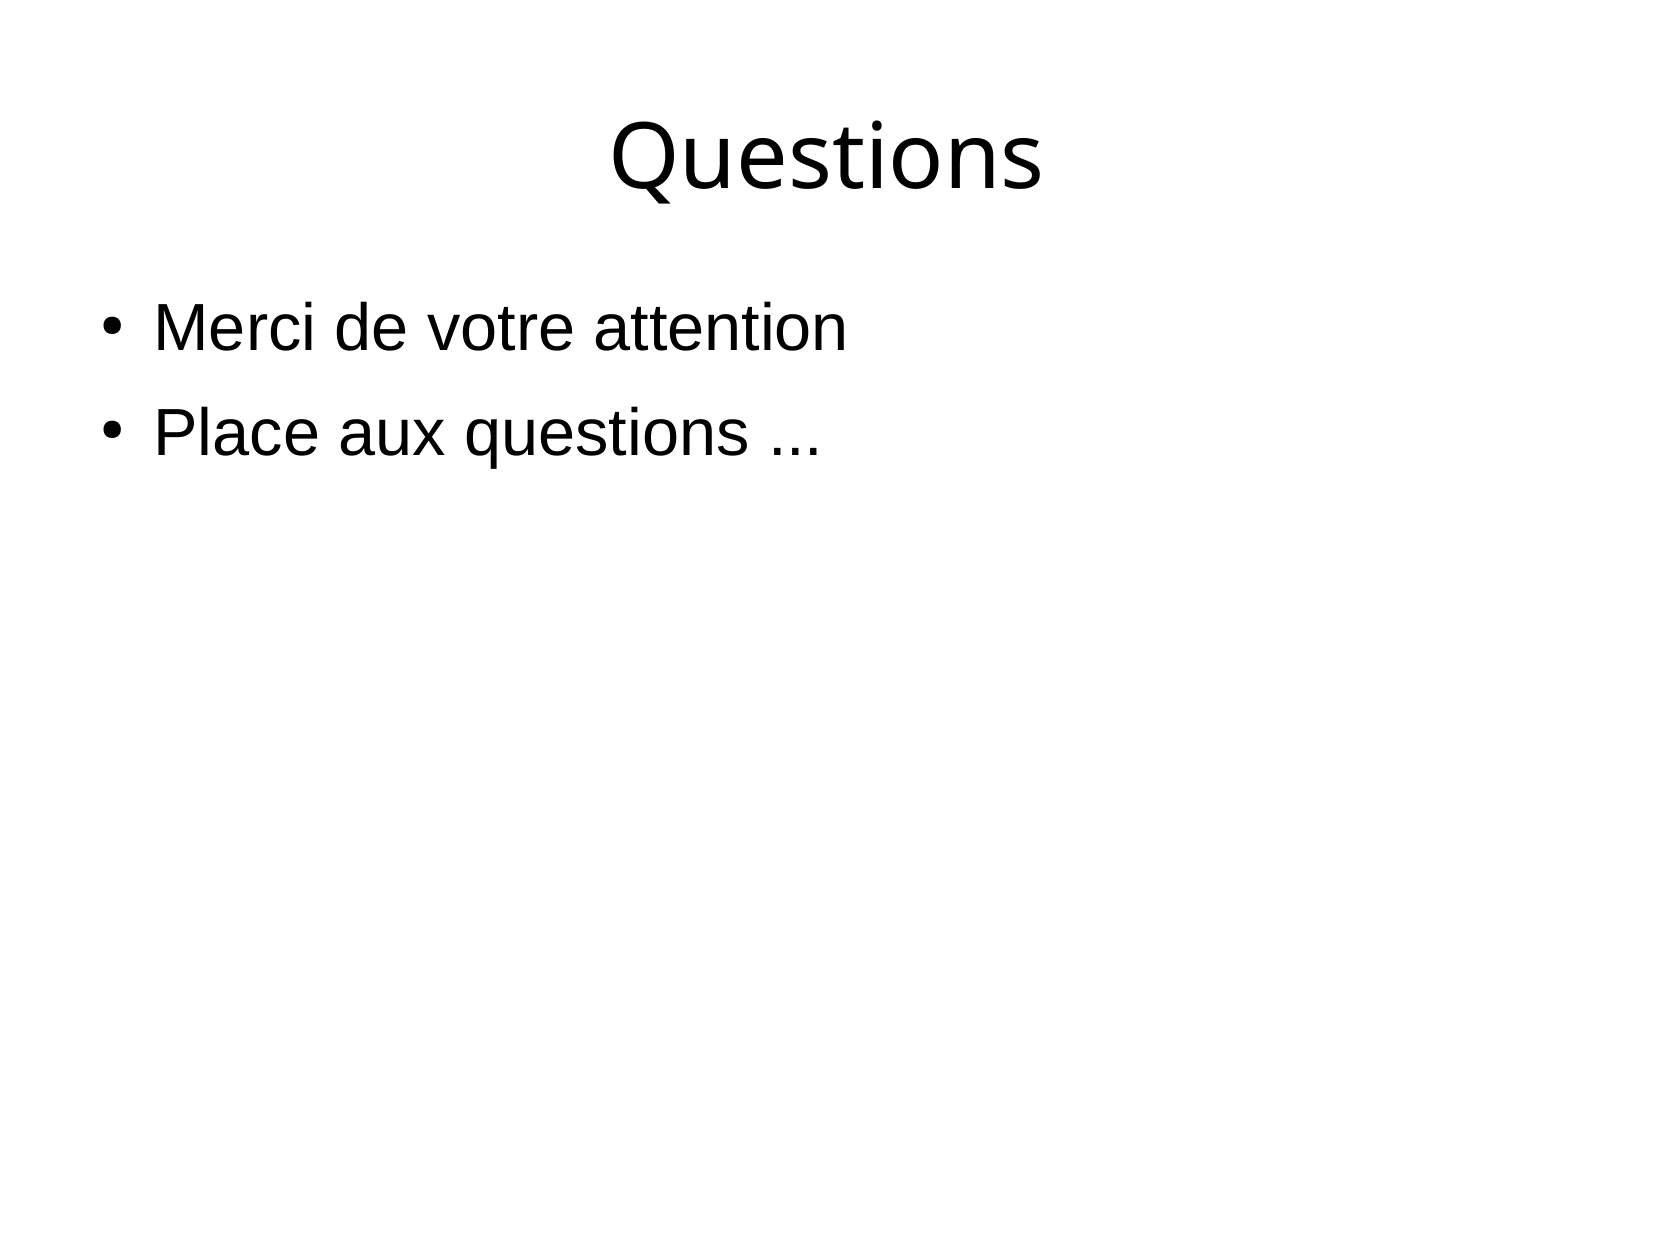

# Questions
Merci de votre attention
Place aux questions ...